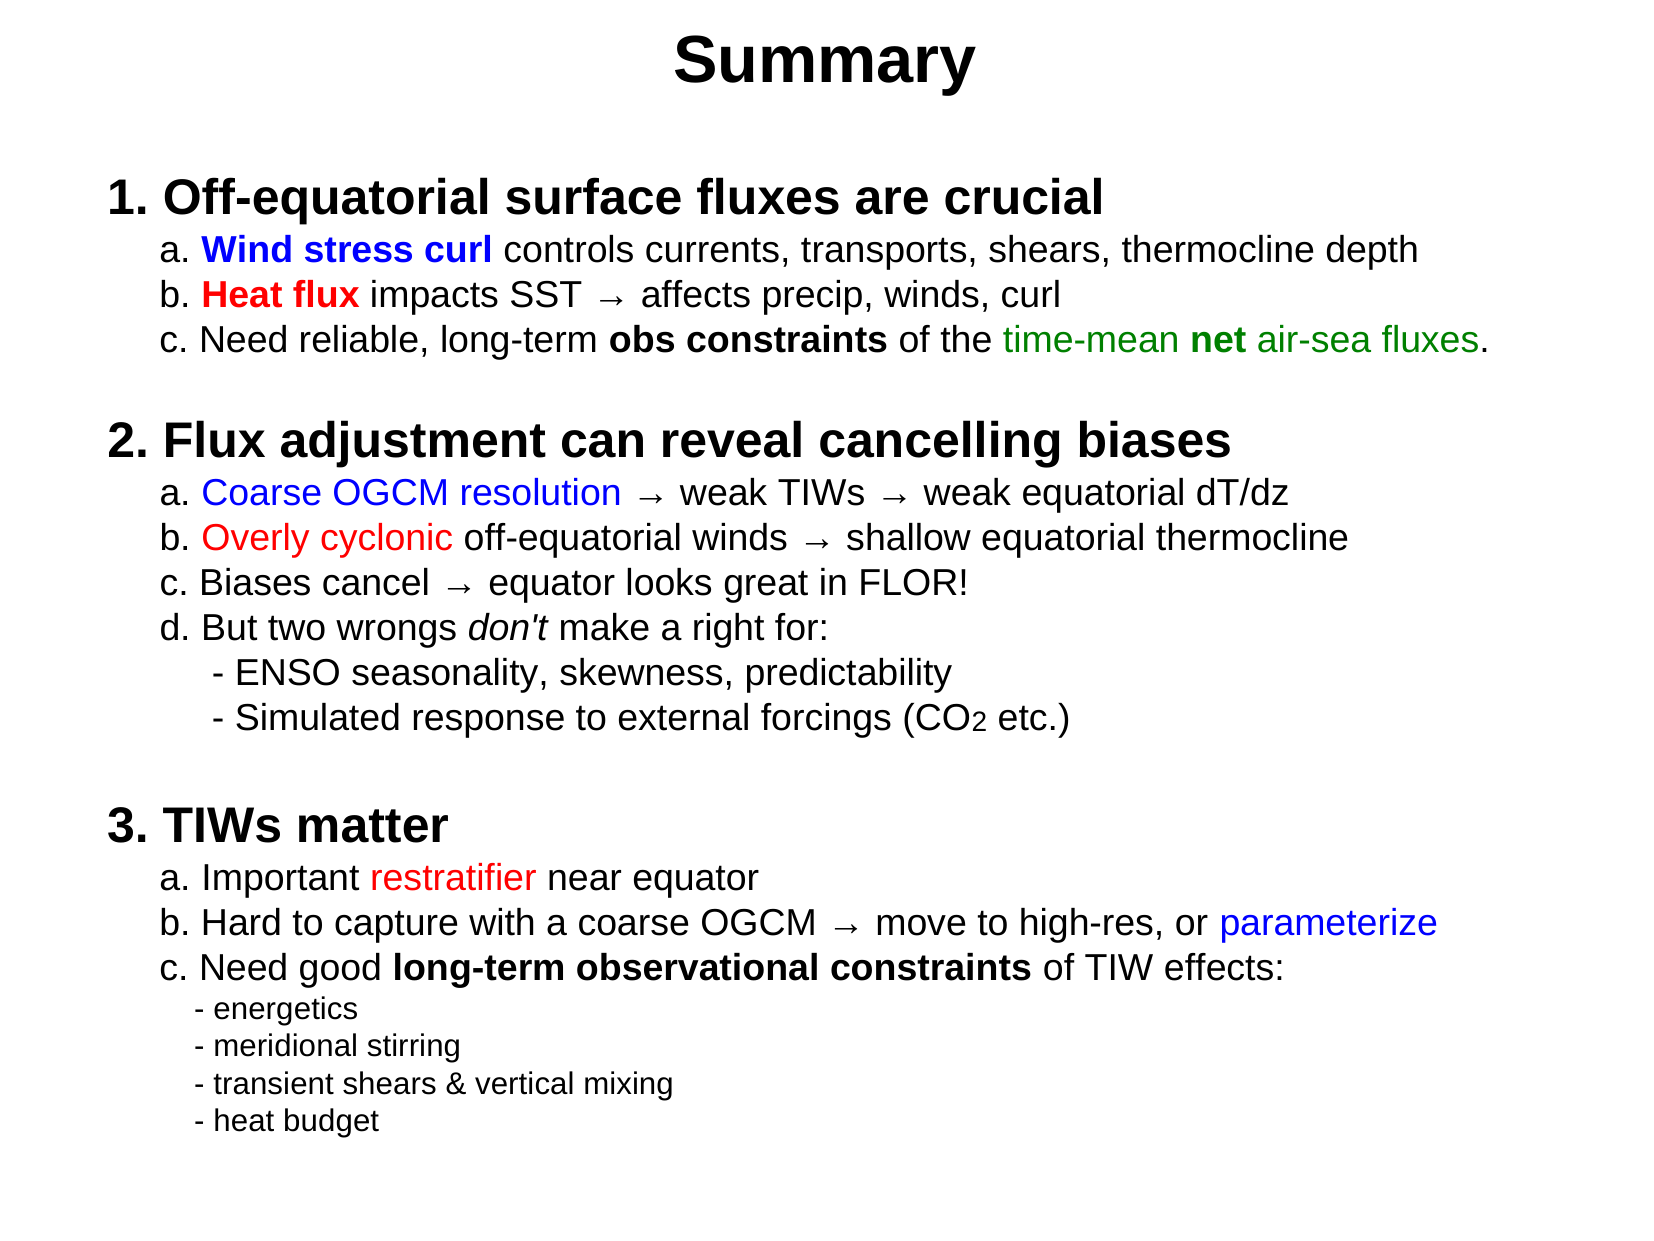

Summary
1. Off-equatorial surface fluxes are crucial
 a. Wind stress curl controls currents, transports, shears, thermocline depth
 b. Heat flux impacts SST → affects precip, winds, curl
 c. Need reliable, long-term obs constraints of the time-mean net air-sea fluxes.
2. Flux adjustment can reveal cancelling biases
 a. Coarse OGCM resolution → weak TIWs → weak equatorial dT/dz
 b. Overly cyclonic off-equatorial winds → shallow equatorial thermocline
 c. Biases cancel → equator looks great in FLOR!
 d. But two wrongs don't make a right for:
 - ENSO seasonality, skewness, predictability
 - Simulated response to external forcings (CO2 etc.)
3. TIWs matter
 a. Important restratifier near equator
 b. Hard to capture with a coarse OGCM → move to high-res, or parameterize
 c. Need good long-term observational constraints of TIW effects:
 - energetics
 - meridional stirring
 - transient shears & vertical mixing
 - heat budget